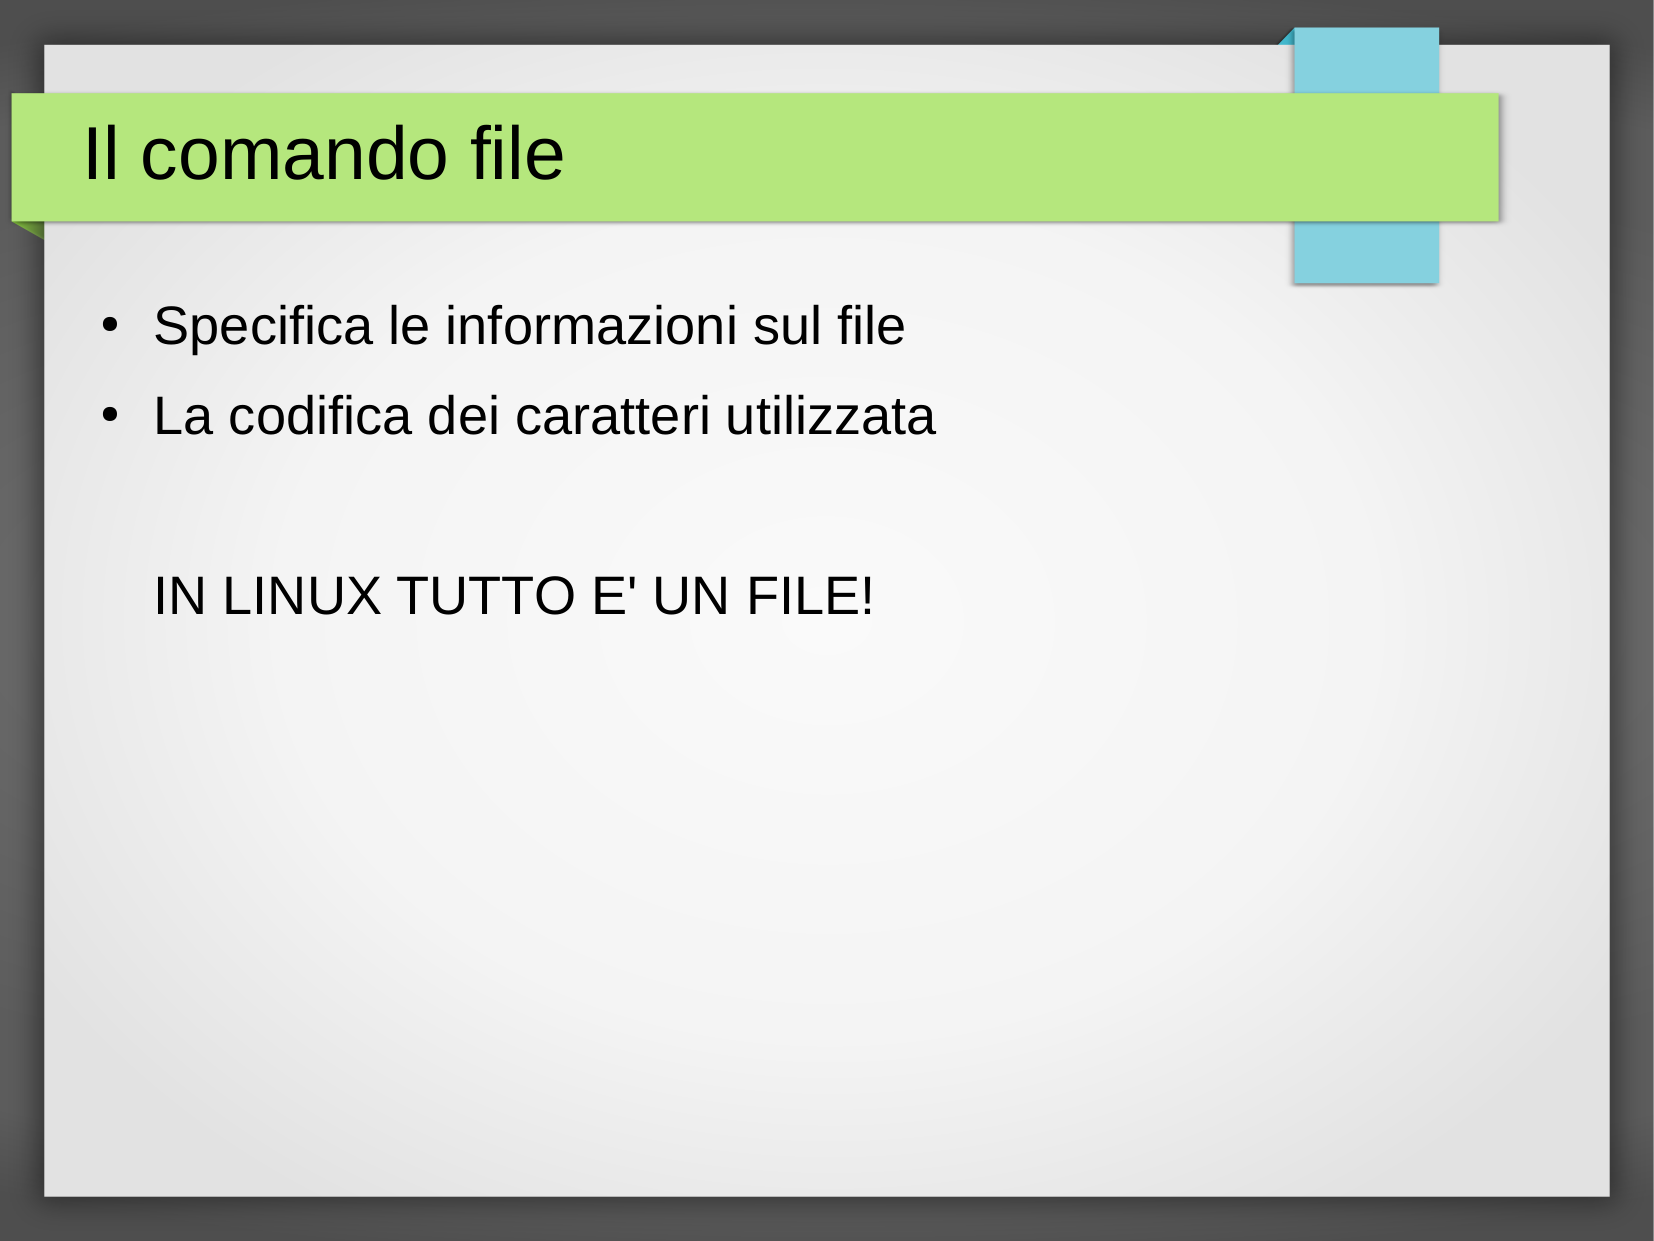

# Il comando file
Specifica le informazioni sul file
La codifica dei caratteri utilizzata
IN LINUX TUTTO E' UN FILE!